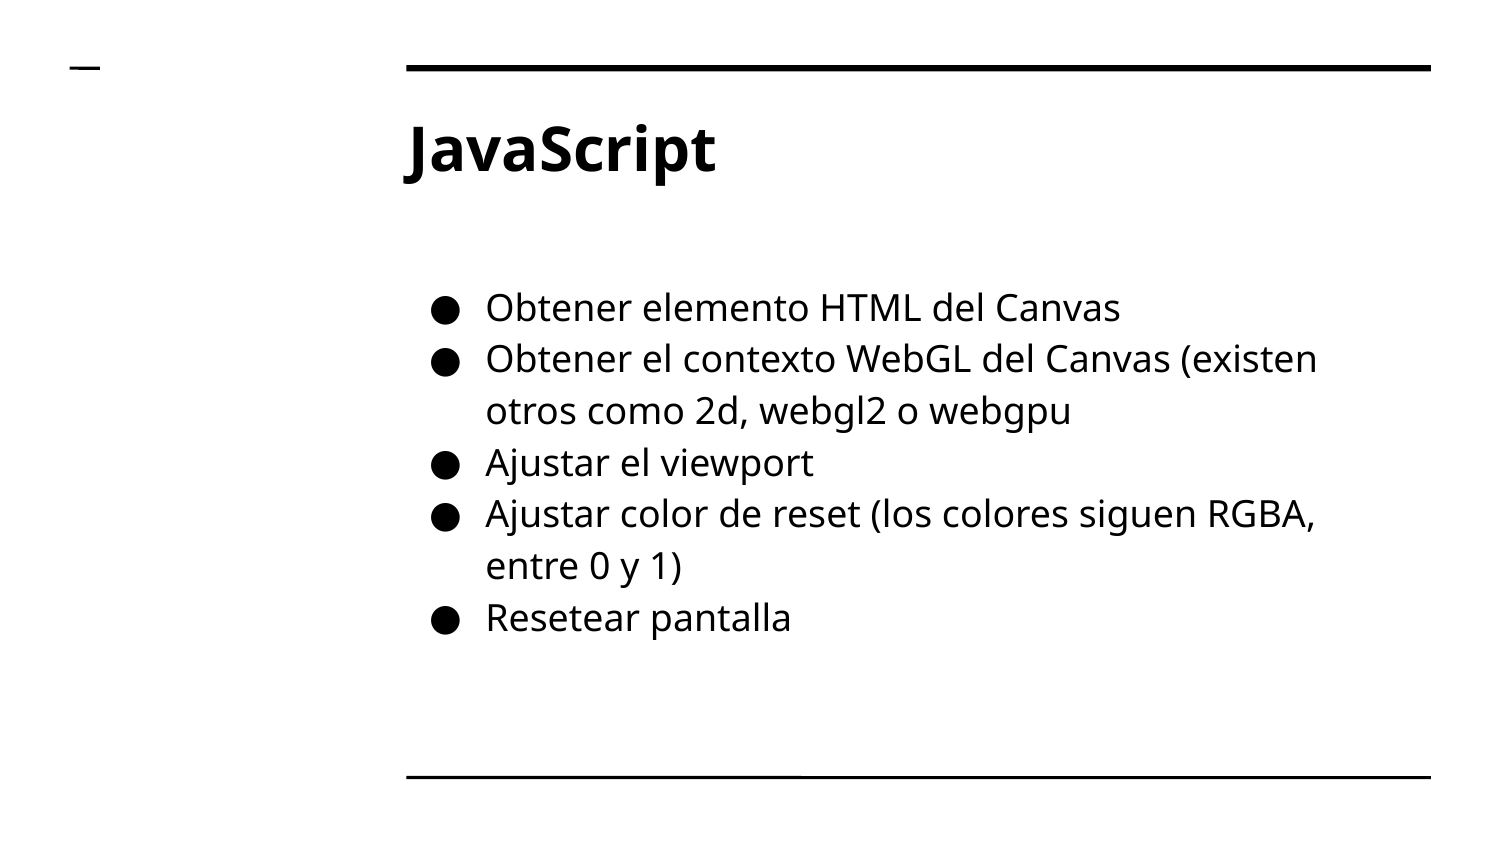

# JavaScript
Obtener elemento HTML del Canvas
Obtener el contexto WebGL del Canvas (existen otros como 2d, webgl2 o webgpu
Ajustar el viewport
Ajustar color de reset (los colores siguen RGBA, entre 0 y 1)
Resetear pantalla